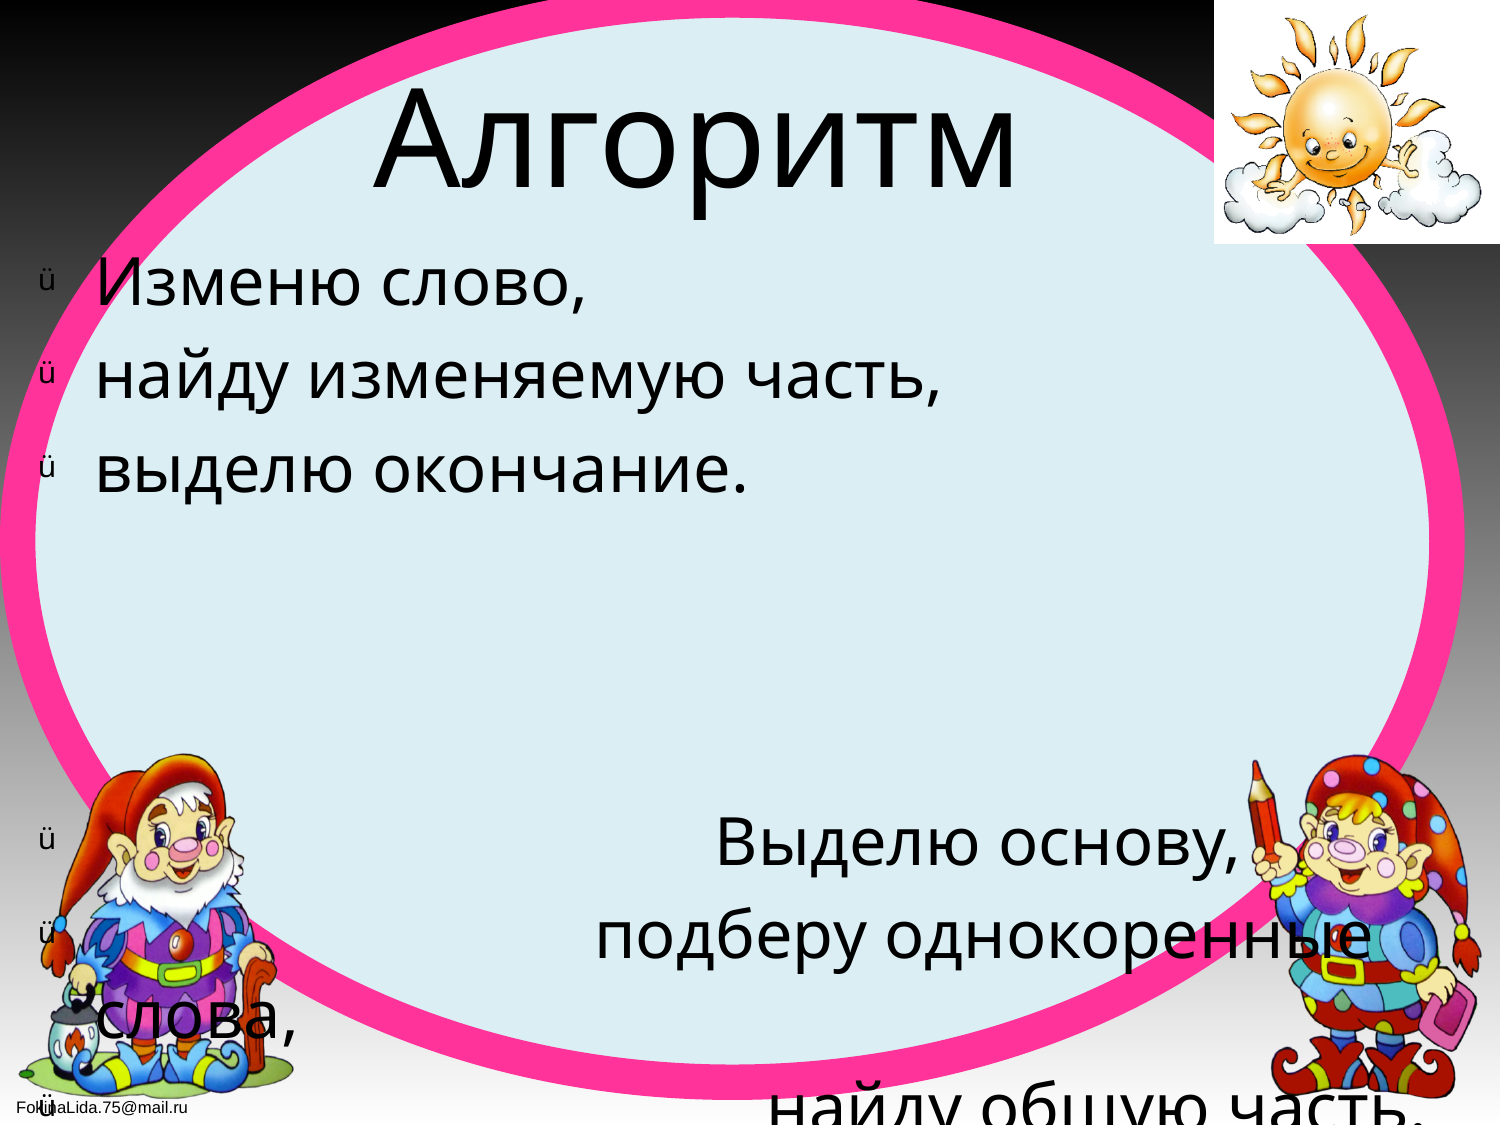

# Алгоритм
Изменю слово,
найду изменяемую часть,
выделю окончание.
 Выделю основу,
 подберу однокоренные слова,
 найду общую часть.
Выделю корень,
 найду приставку,
найду суффикс.